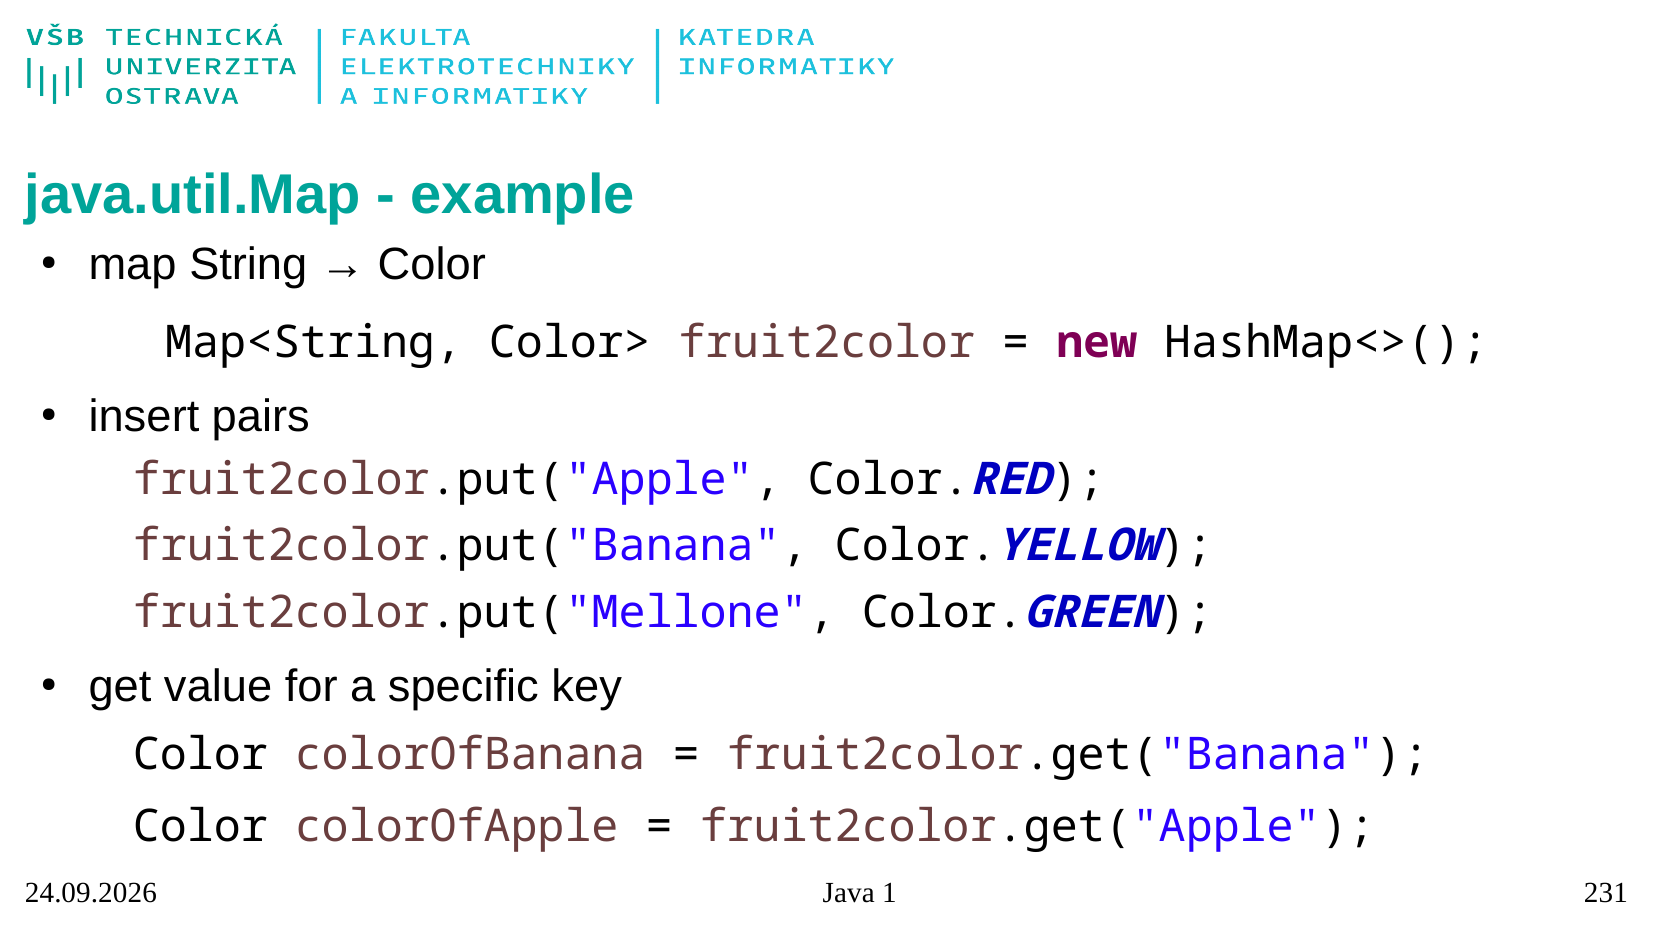

# java.util.Map - example
map String → Color
Map<String, Color> fruit2color = new HashMap<>();
insert pairs
 fruit2color.put("Apple", Color.RED);
 fruit2color.put("Banana", Color.YELLOW);
 fruit2color.put("Mellone", Color.GREEN);
get value for a specific key
 Color colorOfBanana = fruit2color.get("Banana");
 Color colorOfApple = fruit2color.get("Apple");
Java 1
231